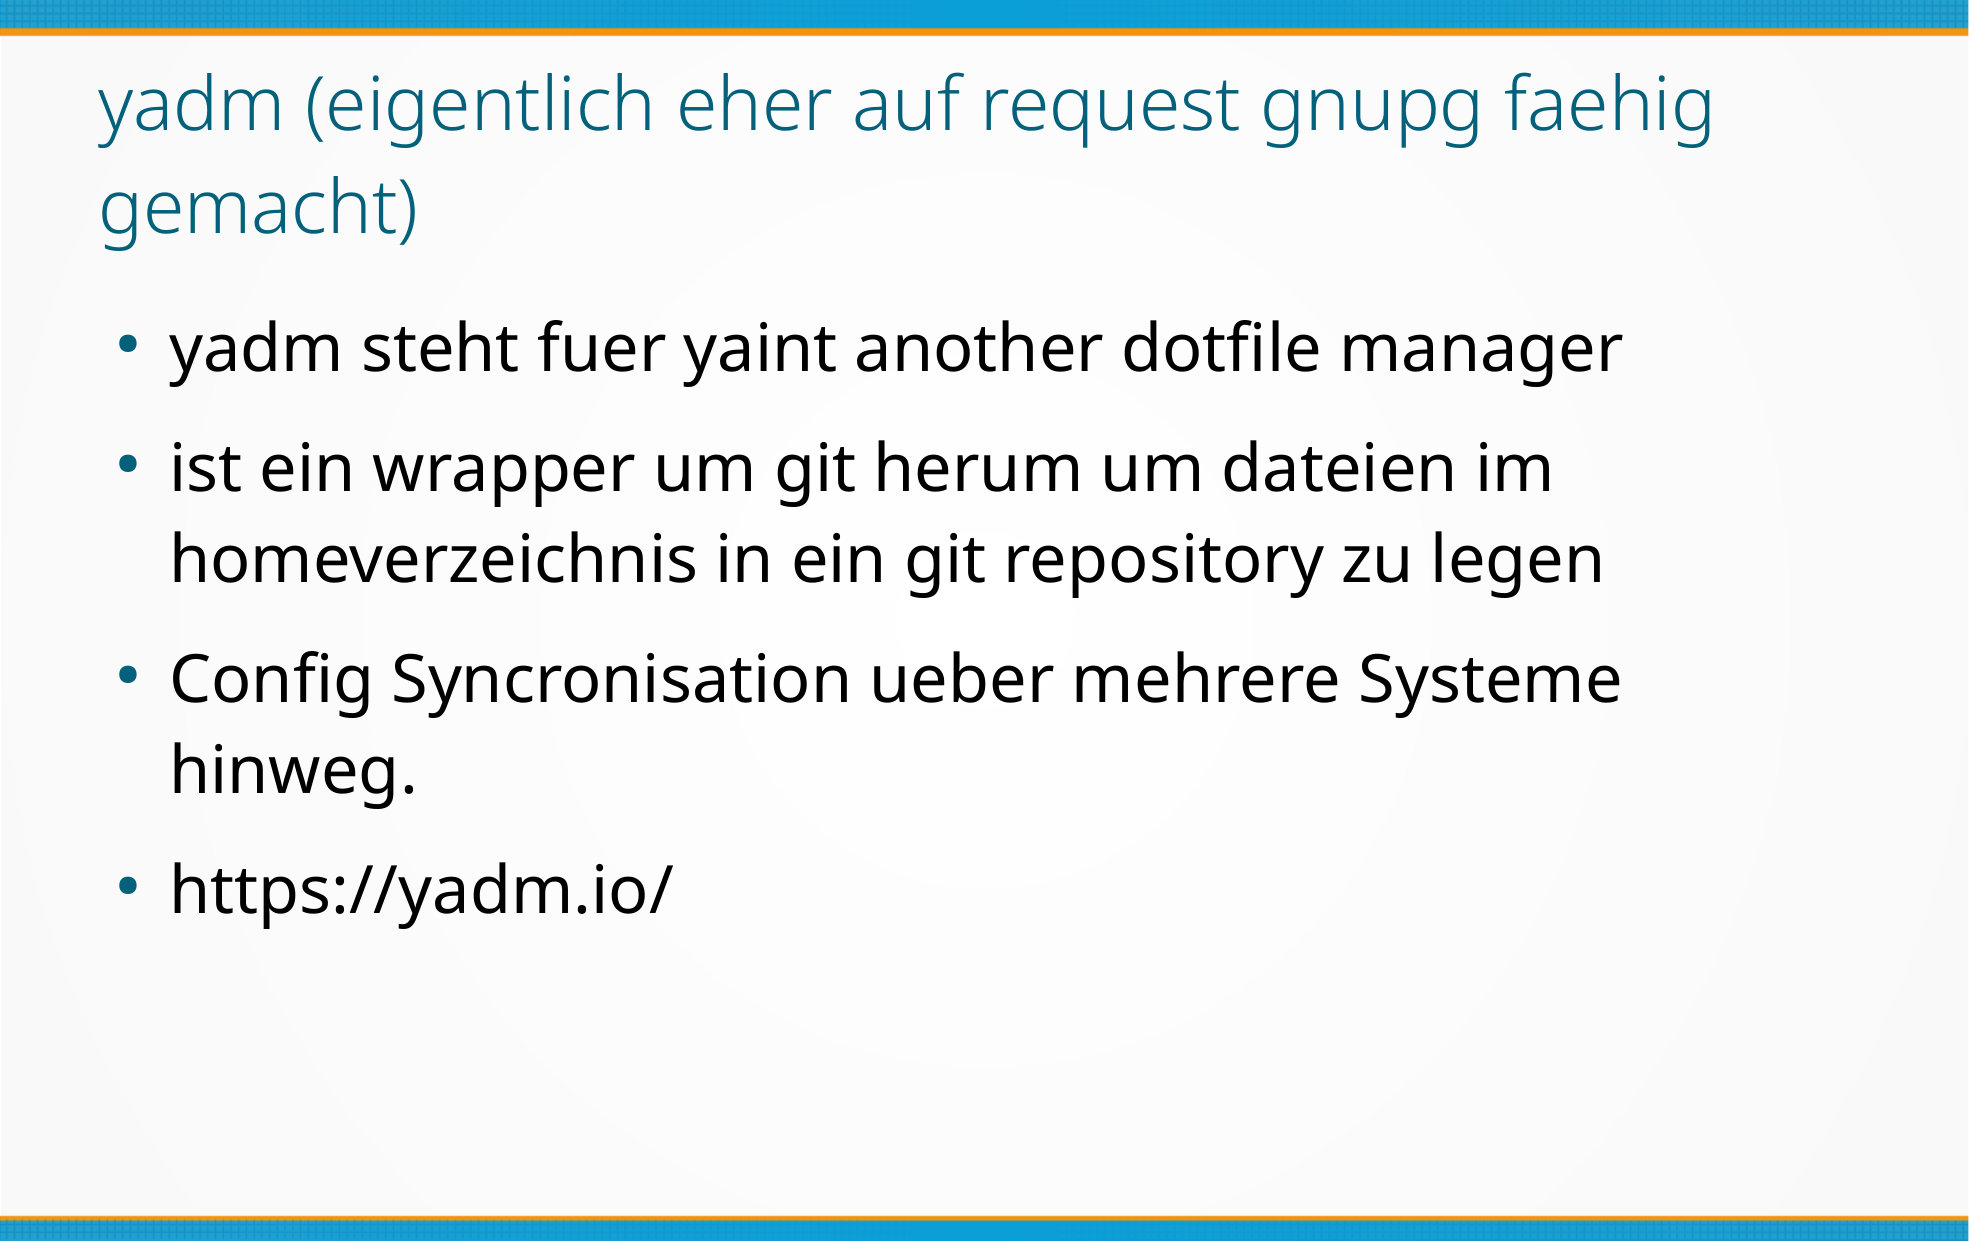

# yadm (eigentlich eher auf request gnupg faehig gemacht)
yadm steht fuer yaint another dotfile manager
ist ein wrapper um git herum um dateien im homeverzeichnis in ein git repository zu legen
Config Syncronisation ueber mehrere Systeme hinweg.
https://yadm.io/